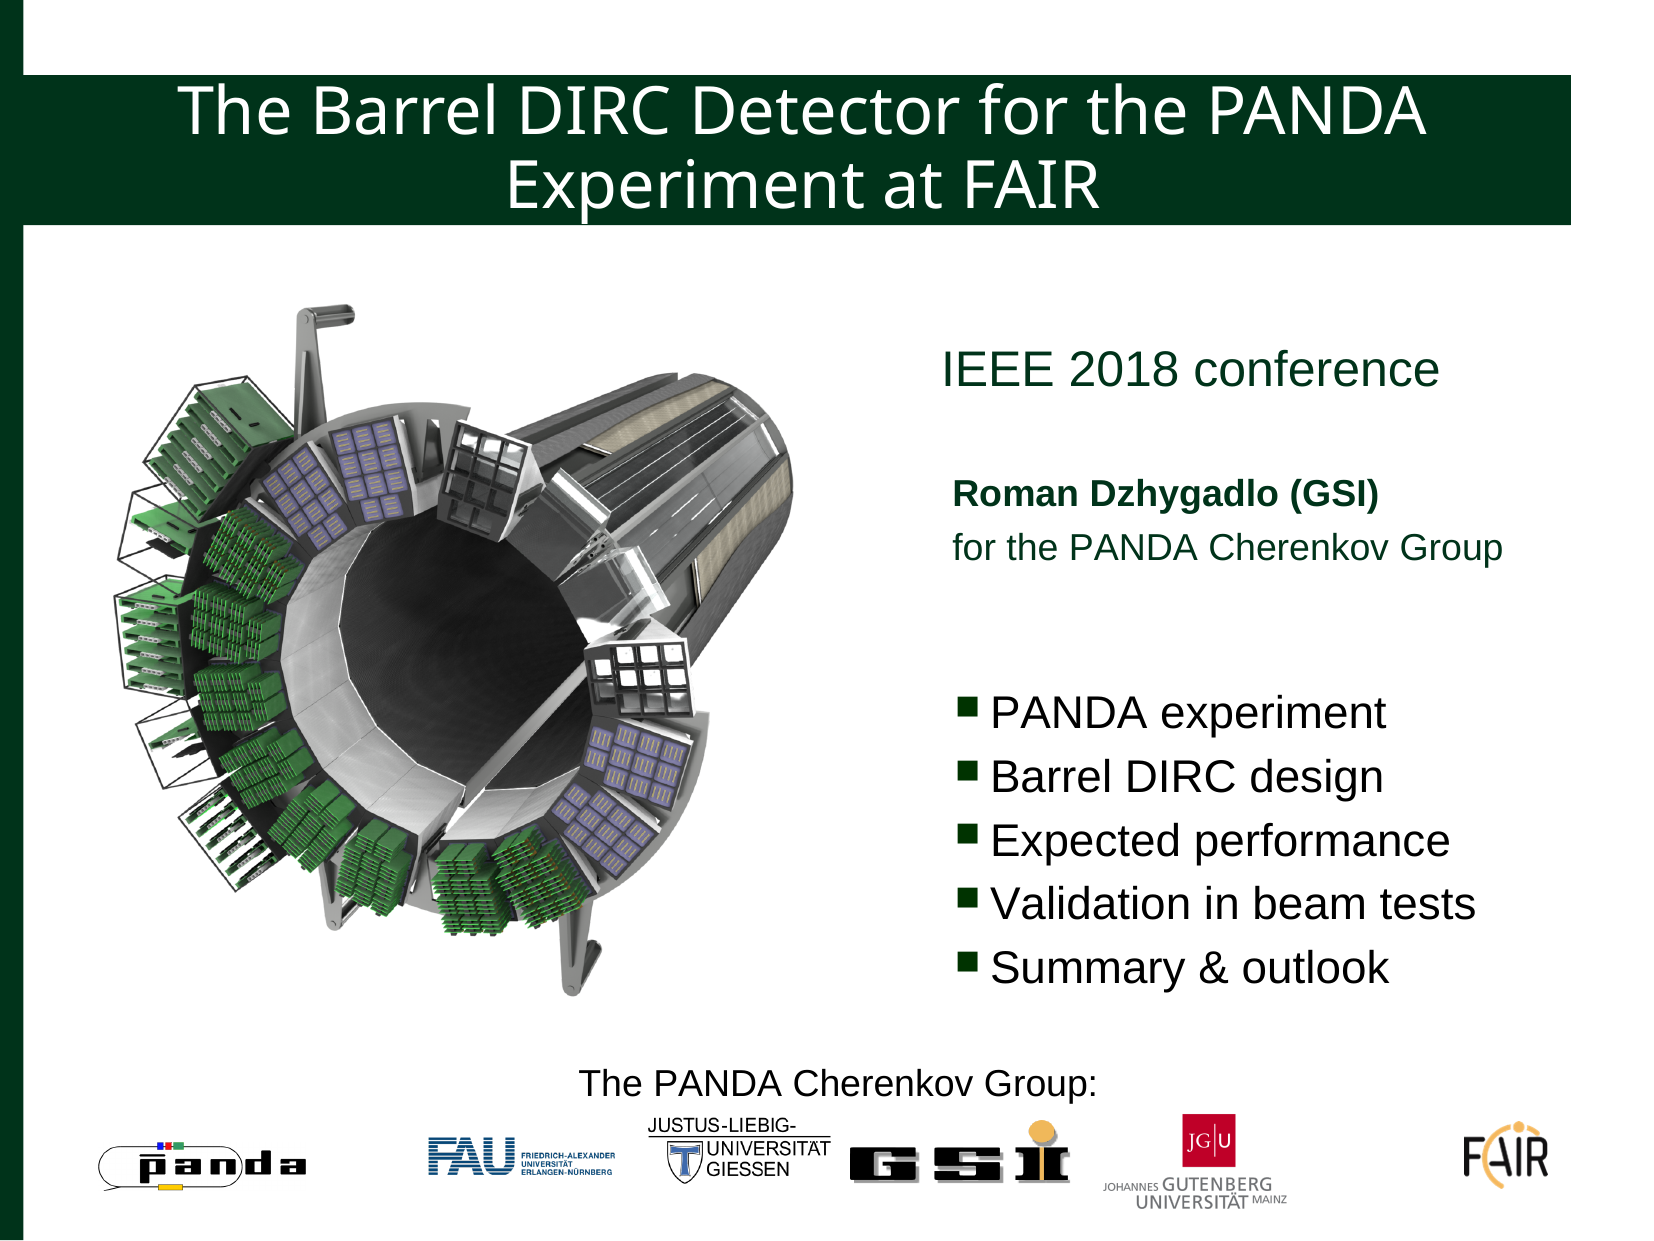

# The Barrel DIRC Detector for the PANDA Experiment at FAIR
IEEE 2018 conference
Roman Dzhygadlo (GSI)
for the PANDA Cherenkov Group
PANDA experiment
Barrel DIRC design
Expected performance
Validation in beam tests
Summary & outlook
The PANDA Cherenkov Group: